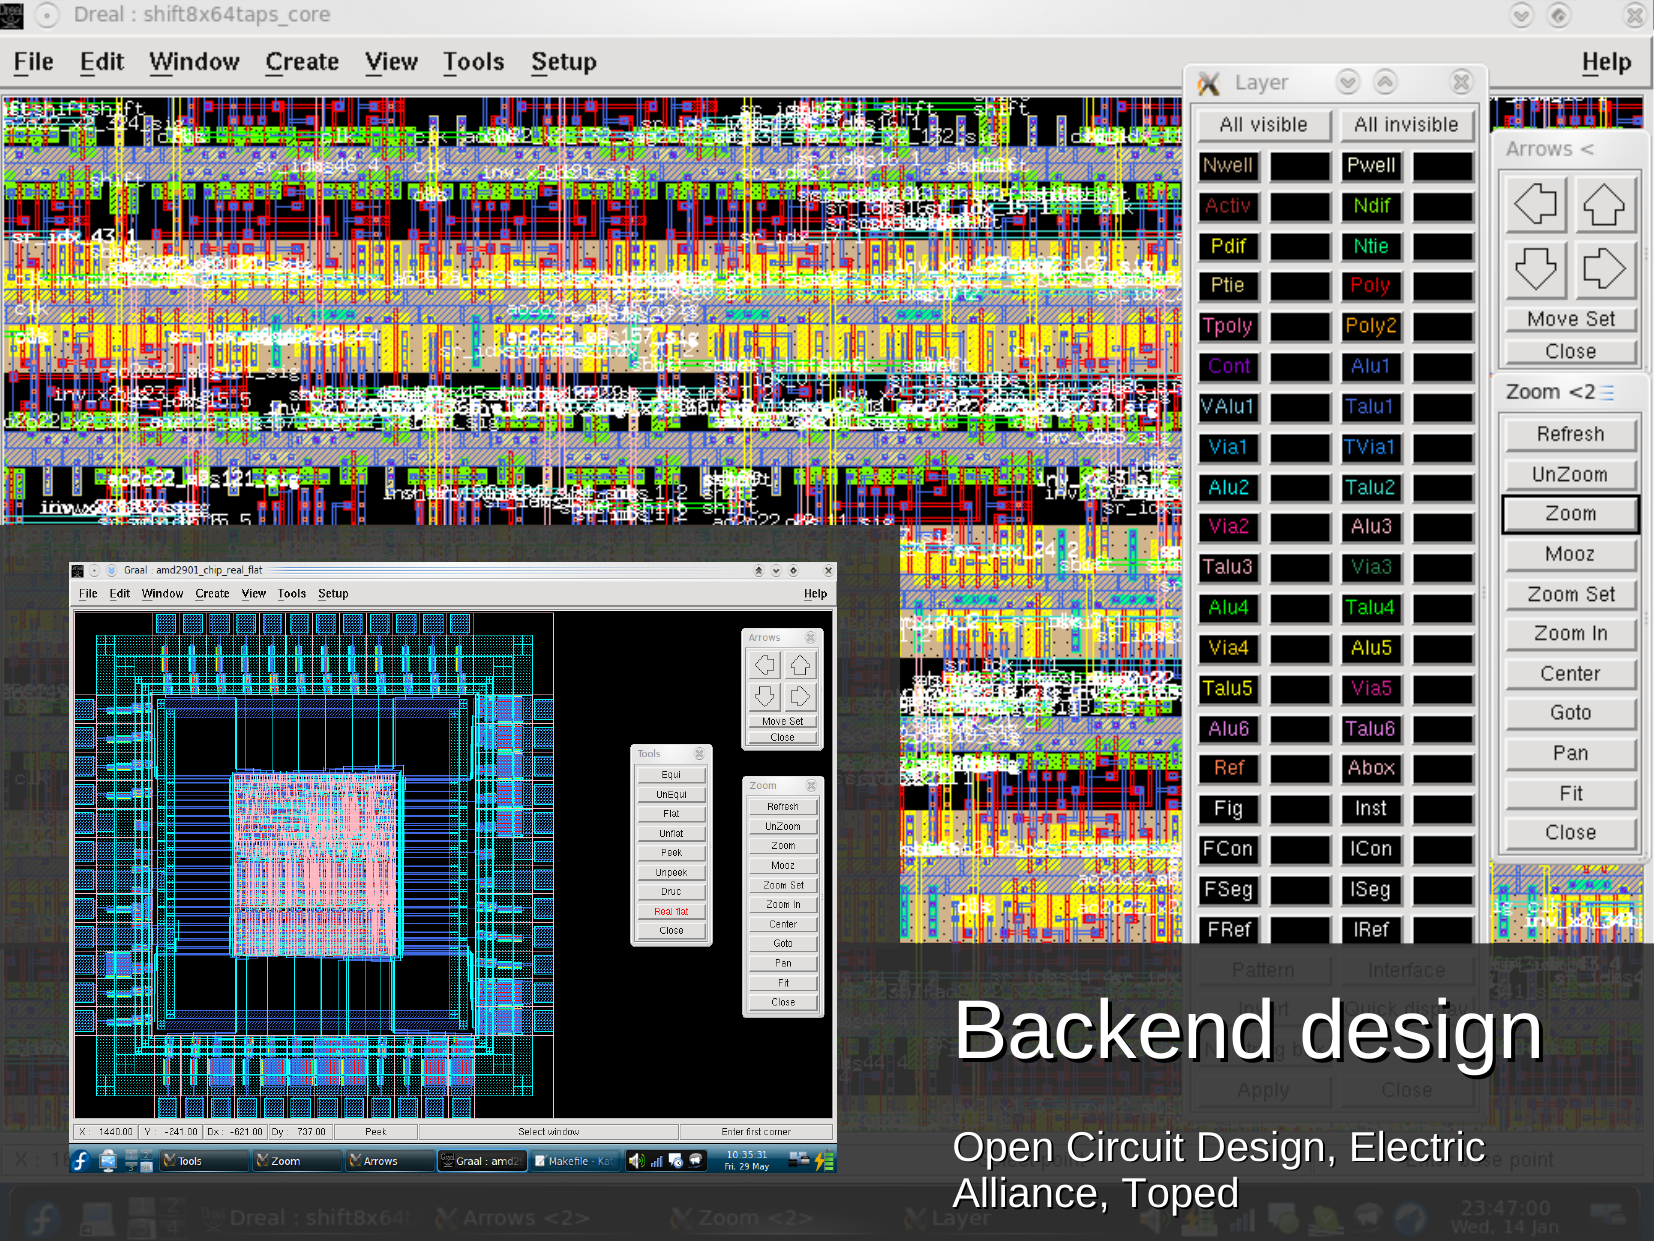

Backend design
Open Circuit Design, Electric
Alliance, Toped